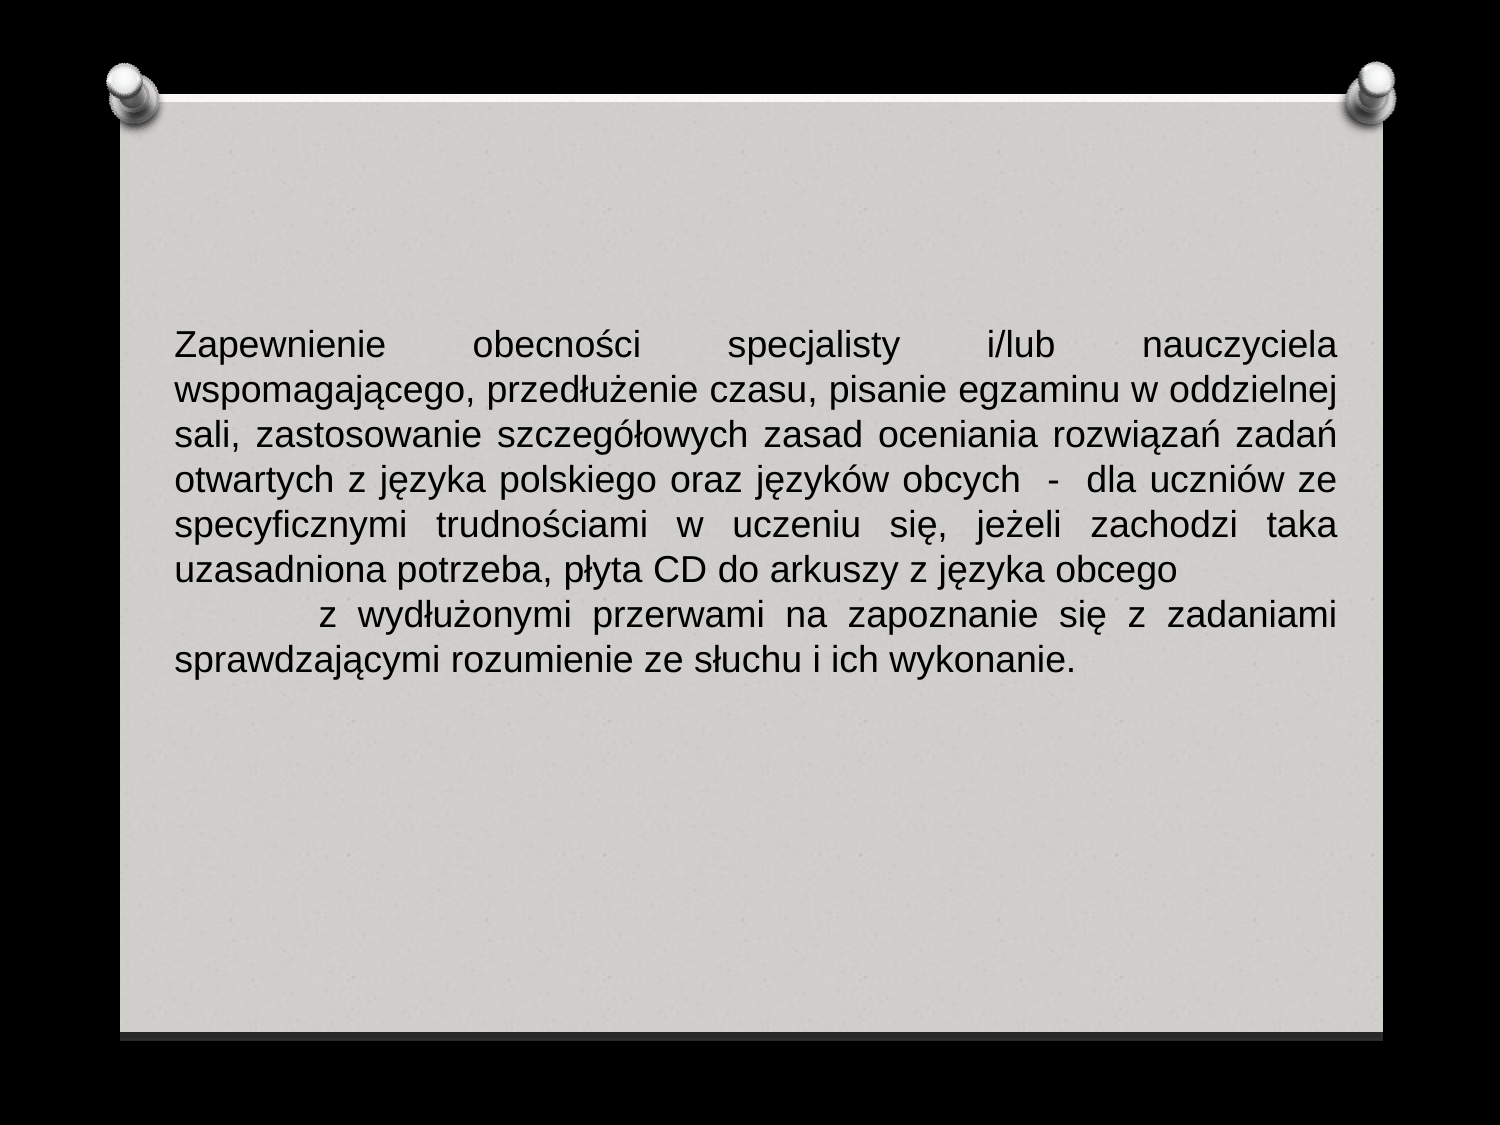

Zapewnienie obecności specjalisty i/lub nauczyciela wspomagającego, przedłużenie czasu, pisanie egzaminu w oddzielnej sali, zastosowanie szczegółowych zasad oceniania rozwiązań zadań otwartych z języka polskiego oraz języków obcych - dla uczniów ze specyficznymi trudnościami w uczeniu się, jeżeli zachodzi taka uzasadniona potrzeba, płyta CD do arkuszy z języka obcego z wydłużonymi przerwami na zapoznanie się z zadaniami sprawdzającymi rozumienie ze słuchu i ich wykonanie.